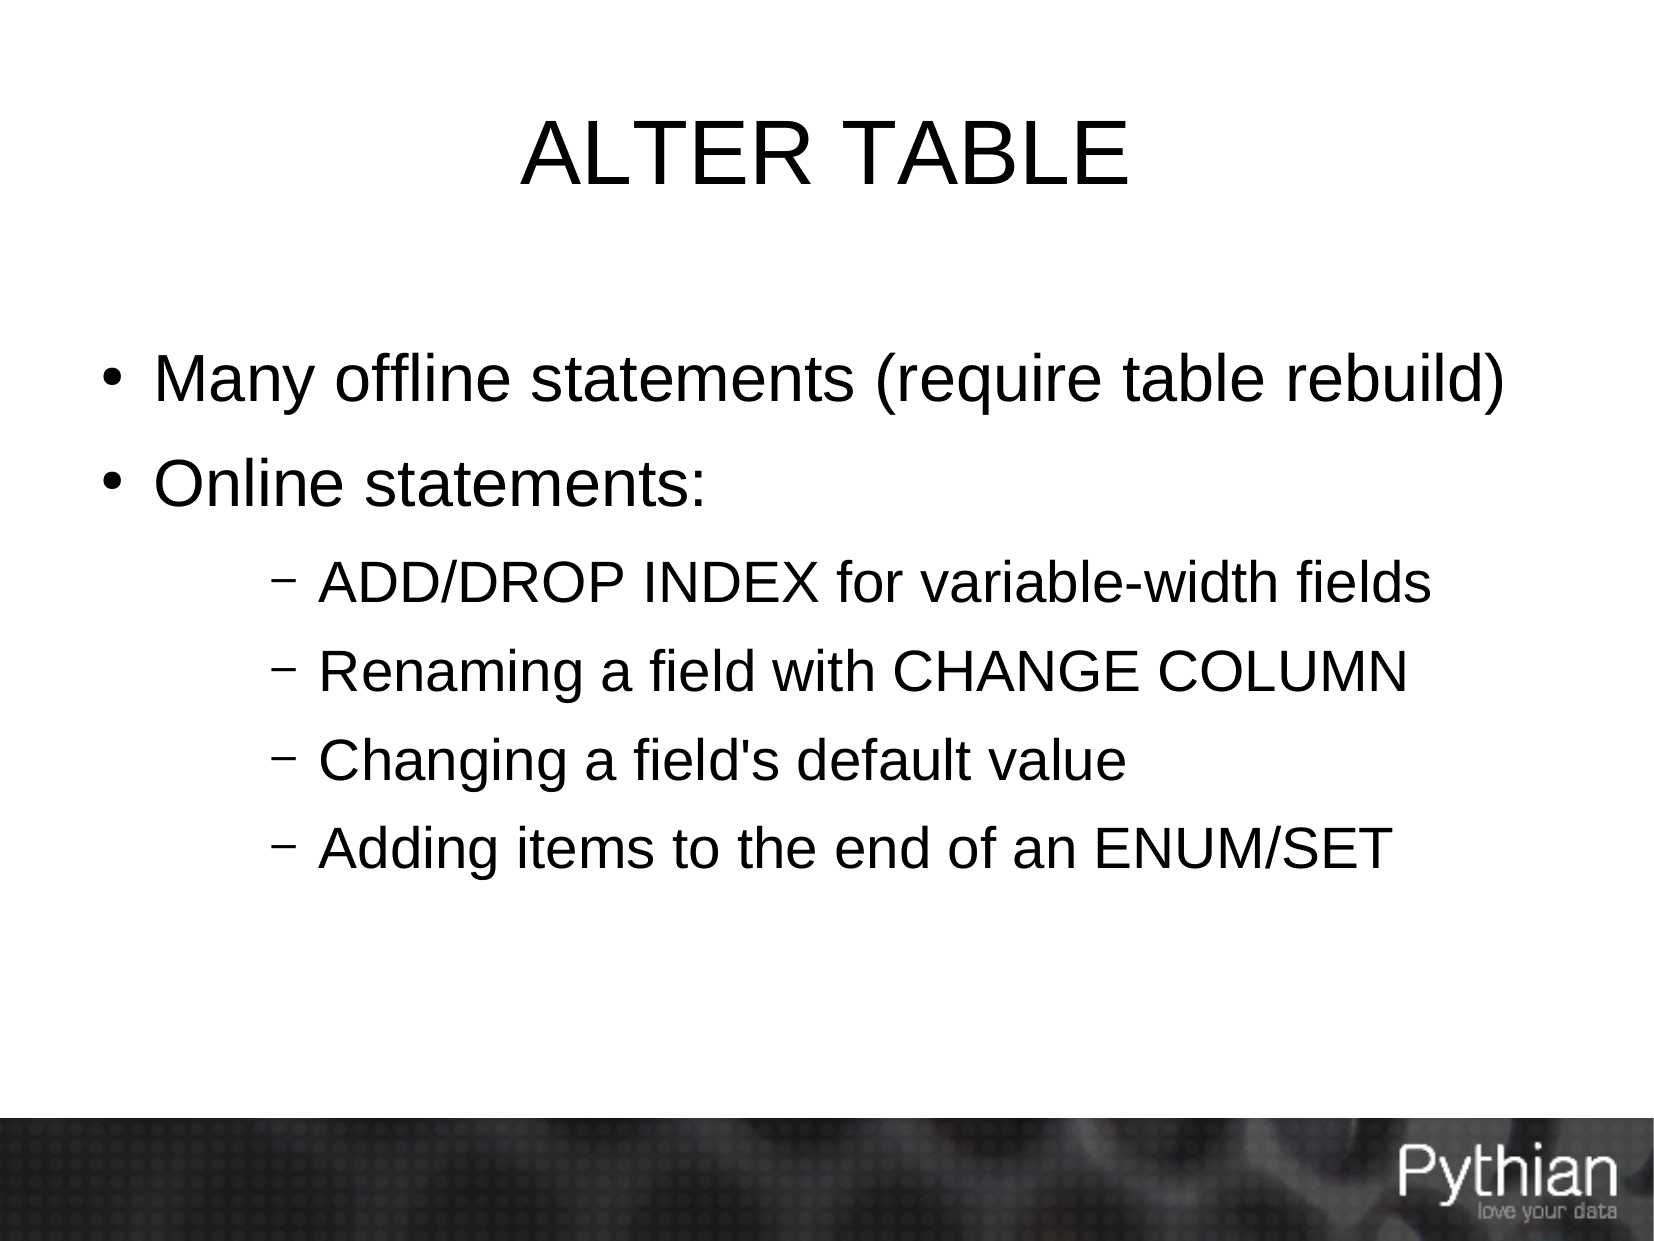

# ALTER TABLE
Many offline statements (require table rebuild)
Online statements:
ADD/DROP INDEX for variable-width fields
Renaming a field with CHANGE COLUMN
Changing a field's default value
Adding items to the end of an ENUM/SET